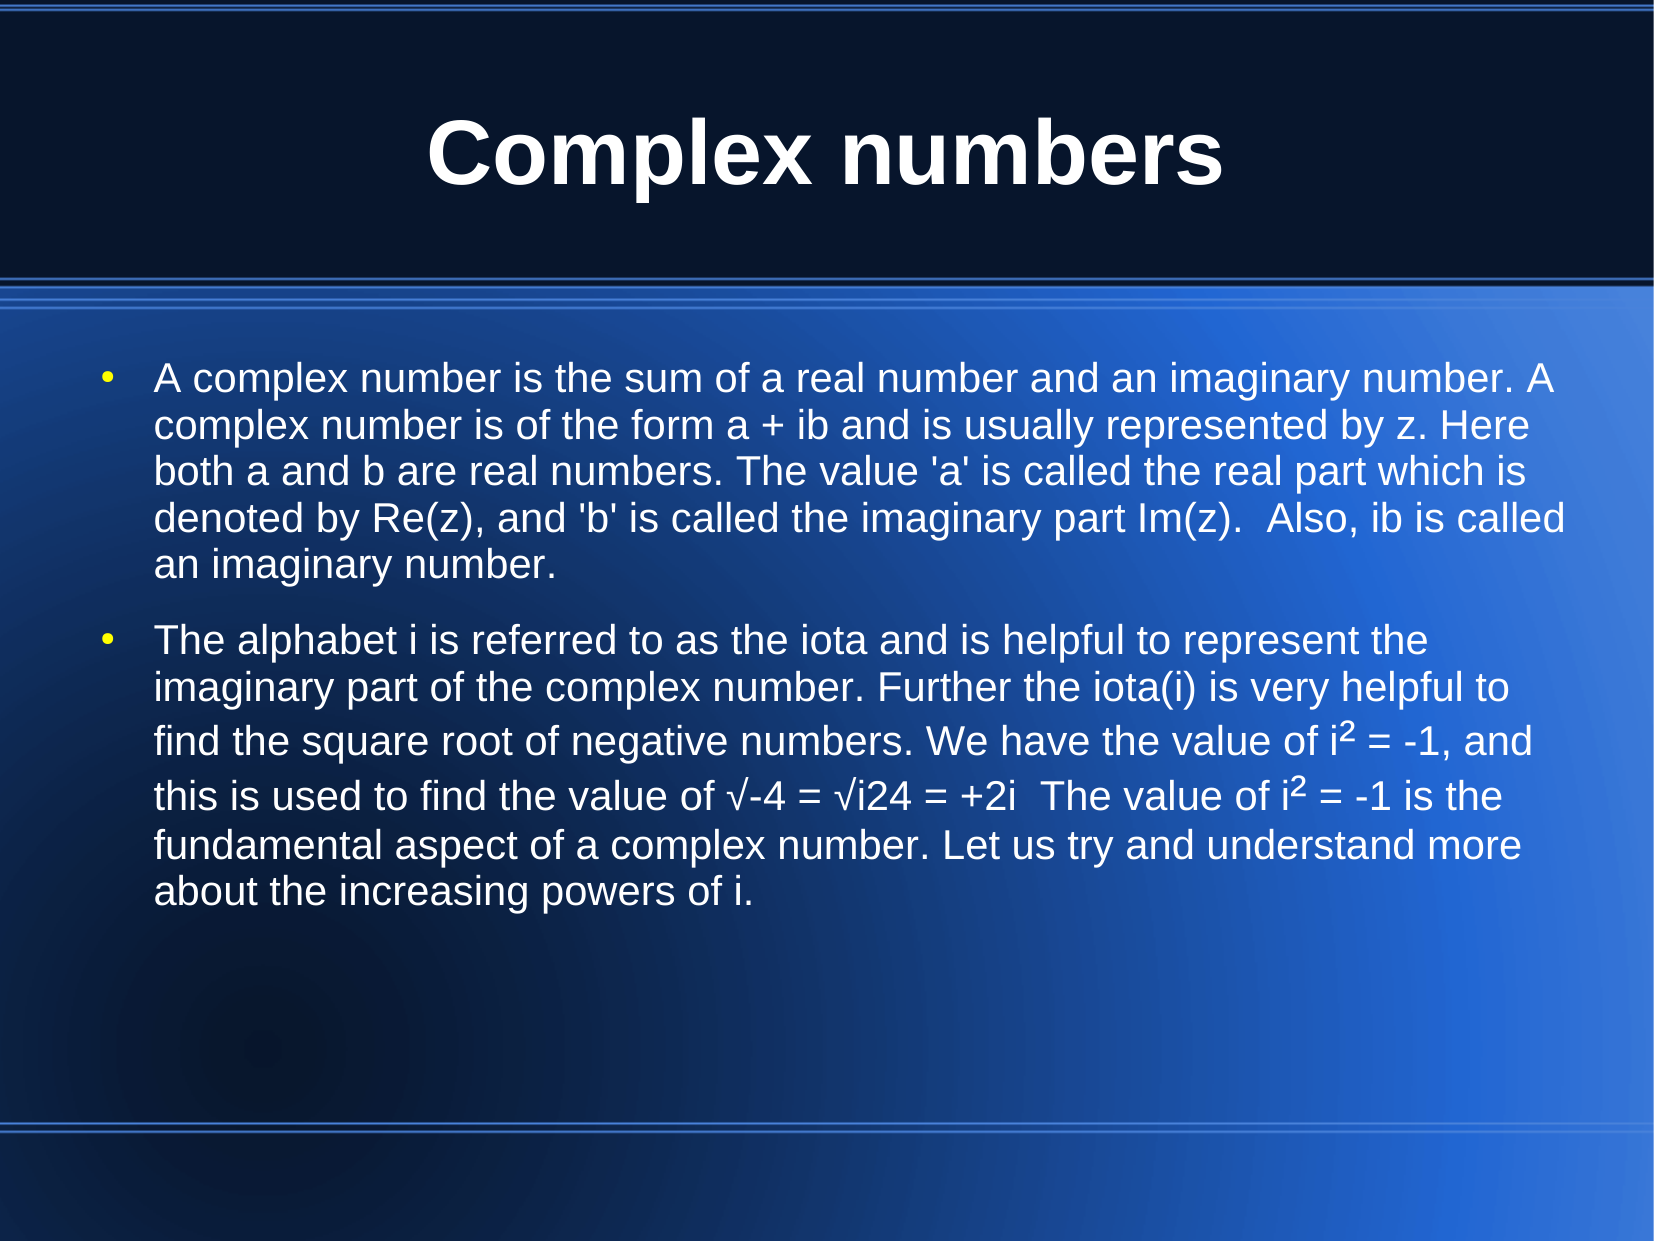

# Complex numbers
A complex number is the sum of a real number and an imaginary number. A complex number is of the form a + ib and is usually represented by z. Here both a and b are real numbers. The value 'a' is called the real part which is denoted by Re(z), and 'b' is called the imaginary part Im(z). Also, ib is called an imaginary number.
The alphabet i is referred to as the iota and is helpful to represent the imaginary part of the complex number. Further the iota(i) is very helpful to find the square root of negative numbers. We have the value of i² = -1, and this is used to find the value of √-4 = √i24 = +2i The value of i² = -1 is the fundamental aspect of a complex number. Let us try and understand more about the increasing powers of i.